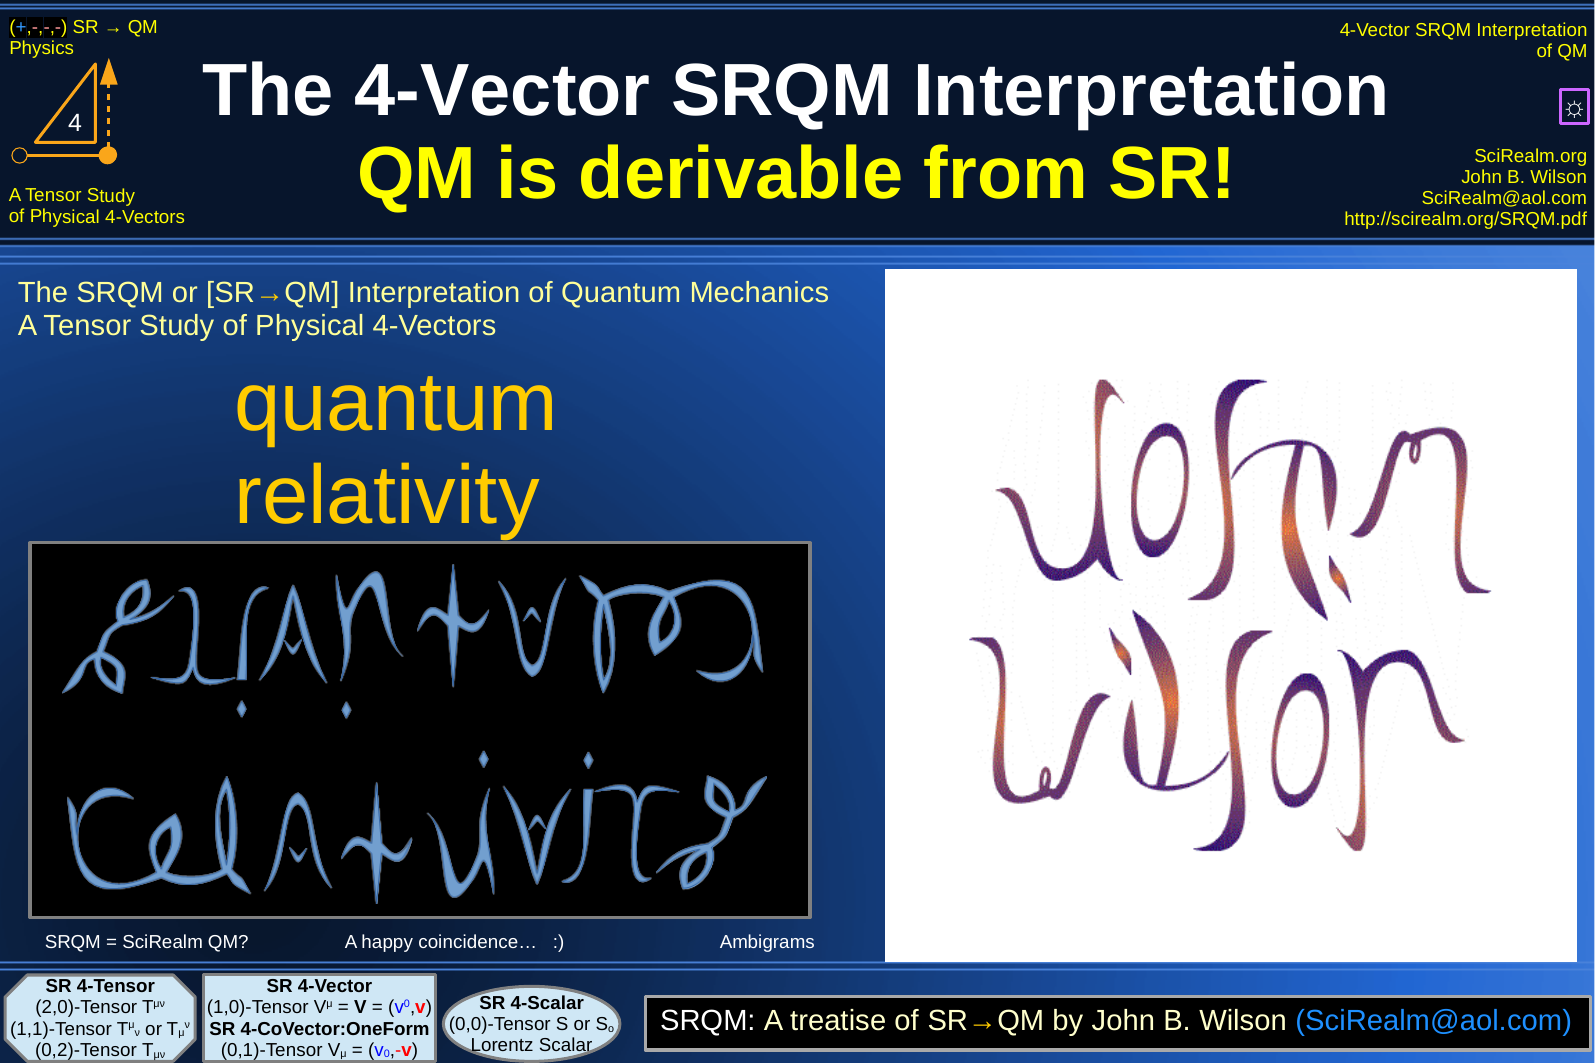

(+,-,-,-) SR → QM
Physics
A Tensor Study
of Physical 4-Vectors
4-Vector SRQM Interpretation
of QM
SciRealm.org
John B. Wilson
SciRealm@aol.com
http://scirealm.org/SRQM.pdf
# The 4-Vector SRQM Interpretation QM is derivable from SR!
4
☼
The SRQM or [SR→QM] Interpretation of Quantum Mechanics
A Tensor Study of Physical 4-Vectors
quantum
relativity
SRQM = SciRealm QM?		A happy coincidence… :)			Ambigrams
SR 4-Tensor
(2,0)-Tensor Tμν
(1,1)-Tensor Tμν or Tμν
(0,2)-Tensor Tμν
SR 4-Vector
(1,0)-Tensor Vμ = V = (v0,v)
SR 4-CoVector:OneForm
(0,1)-Tensor Vμ = (v0,-v)
SR 4-Scalar
(0,0)-Tensor S or So
Lorentz Scalar
SRQM: A treatise of SR→QM by John B. Wilson (SciRealm@aol.com)